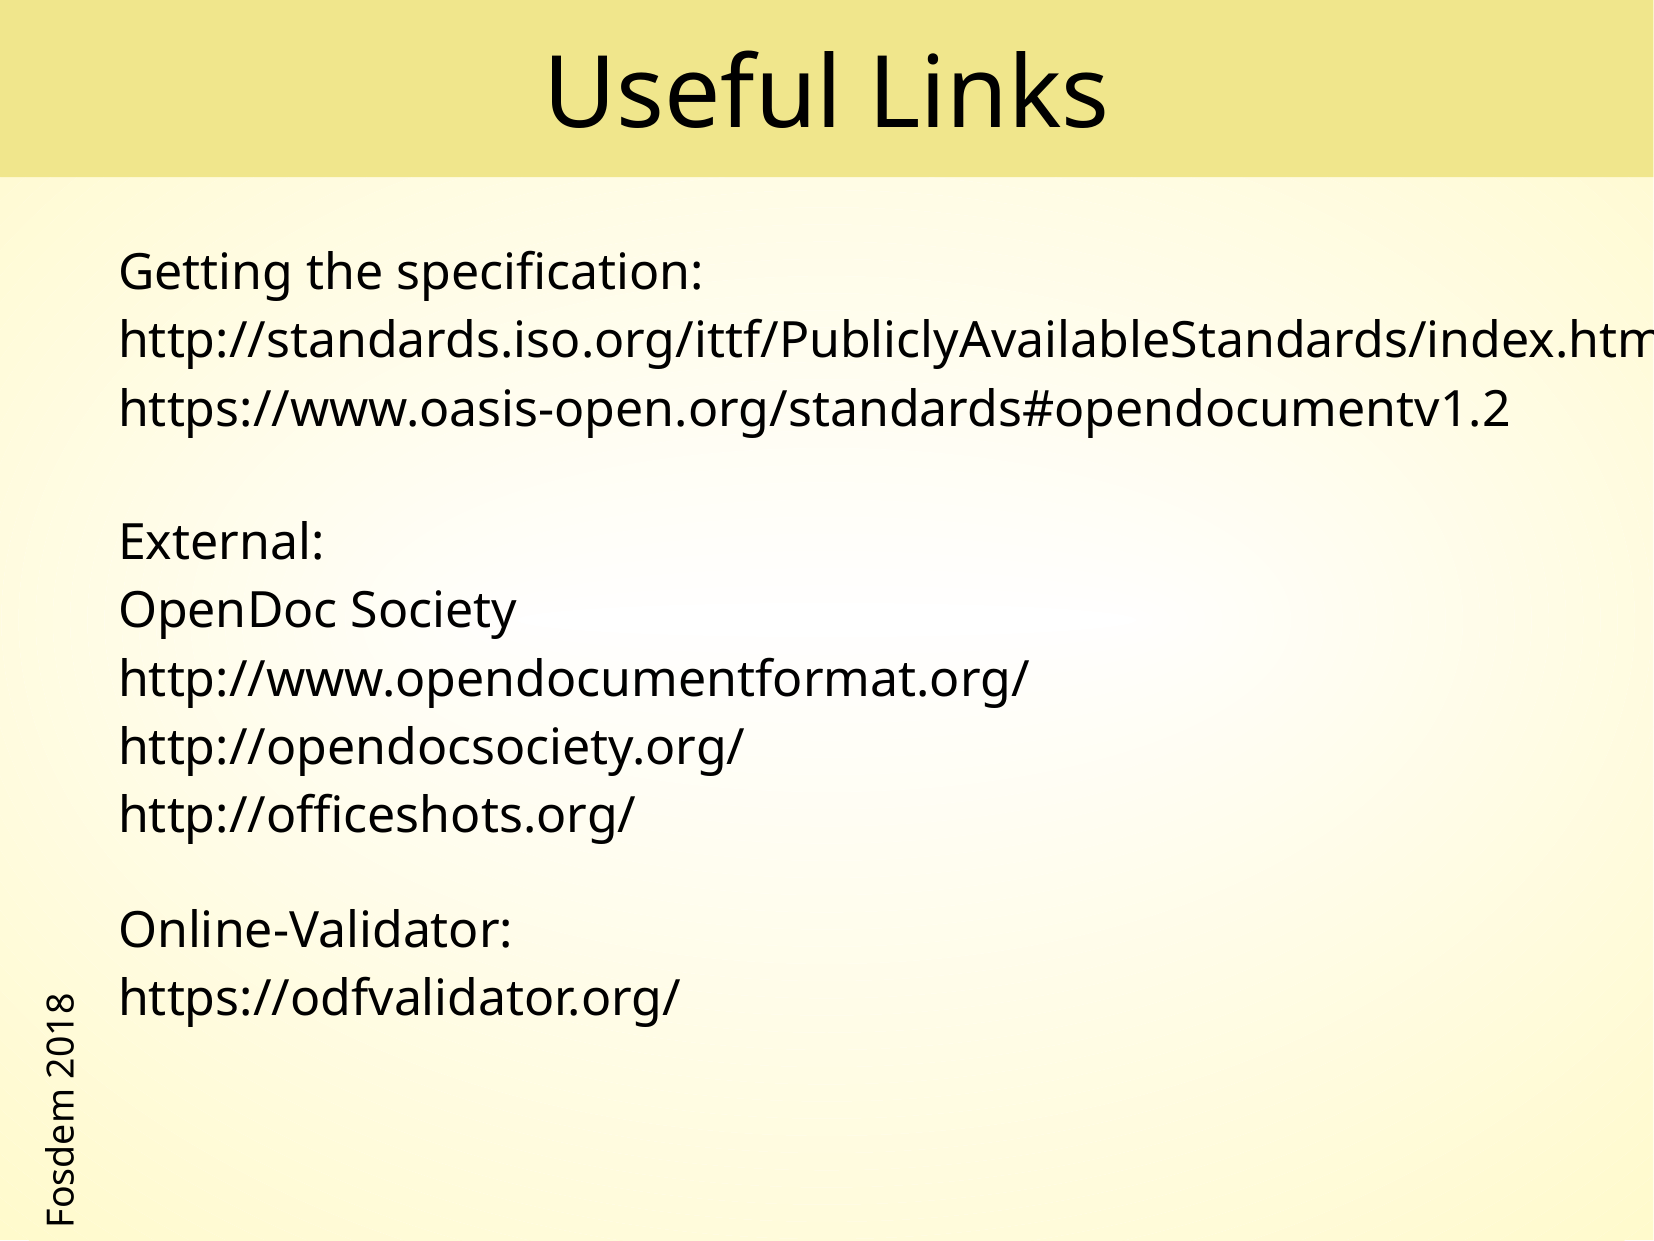

# Useful Links
Getting the specification:
http://standards.iso.org/ittf/PubliclyAvailableStandards/index.html
https://www.oasis-open.org/standards#opendocumentv1.2
External:
OpenDoc Society
http://www.opendocumentformat.org/
http://opendocsociety.org/
http://officeshots.org/
Online-Validator:
https://odfvalidator.org/
Fosdem 2018